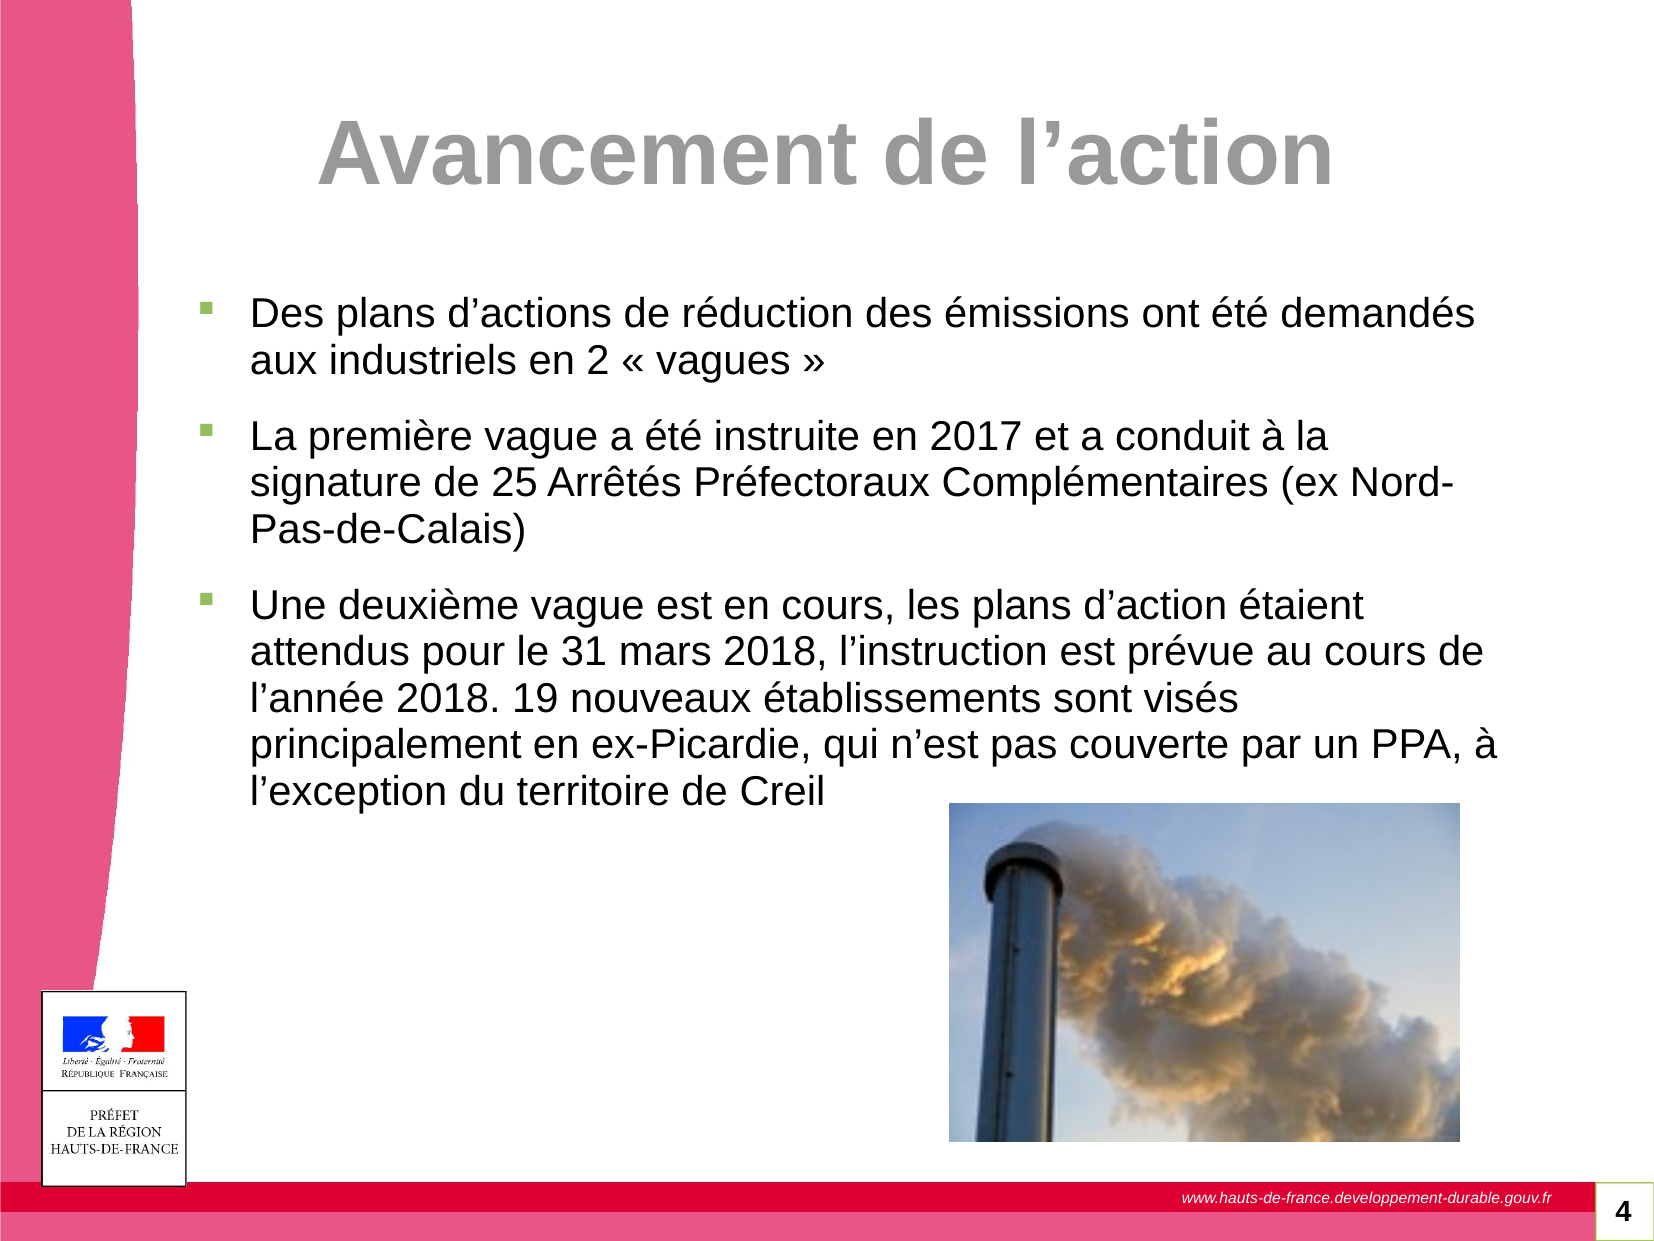

# Avancement de l’action
Des plans d’actions de réduction des émissions ont été demandés aux industriels en 2 « vagues »
La première vague a été instruite en 2017 et a conduit à la signature de 25 Arrêtés Préfectoraux Complémentaires (ex Nord-Pas-de-Calais)
Une deuxième vague est en cours, les plans d’action étaient attendus pour le 31 mars 2018, l’instruction est prévue au cours de l’année 2018. 19 nouveaux établissements sont visés principalement en ex-Picardie, qui n’est pas couverte par un PPA, à l’exception du territoire de Creil
4